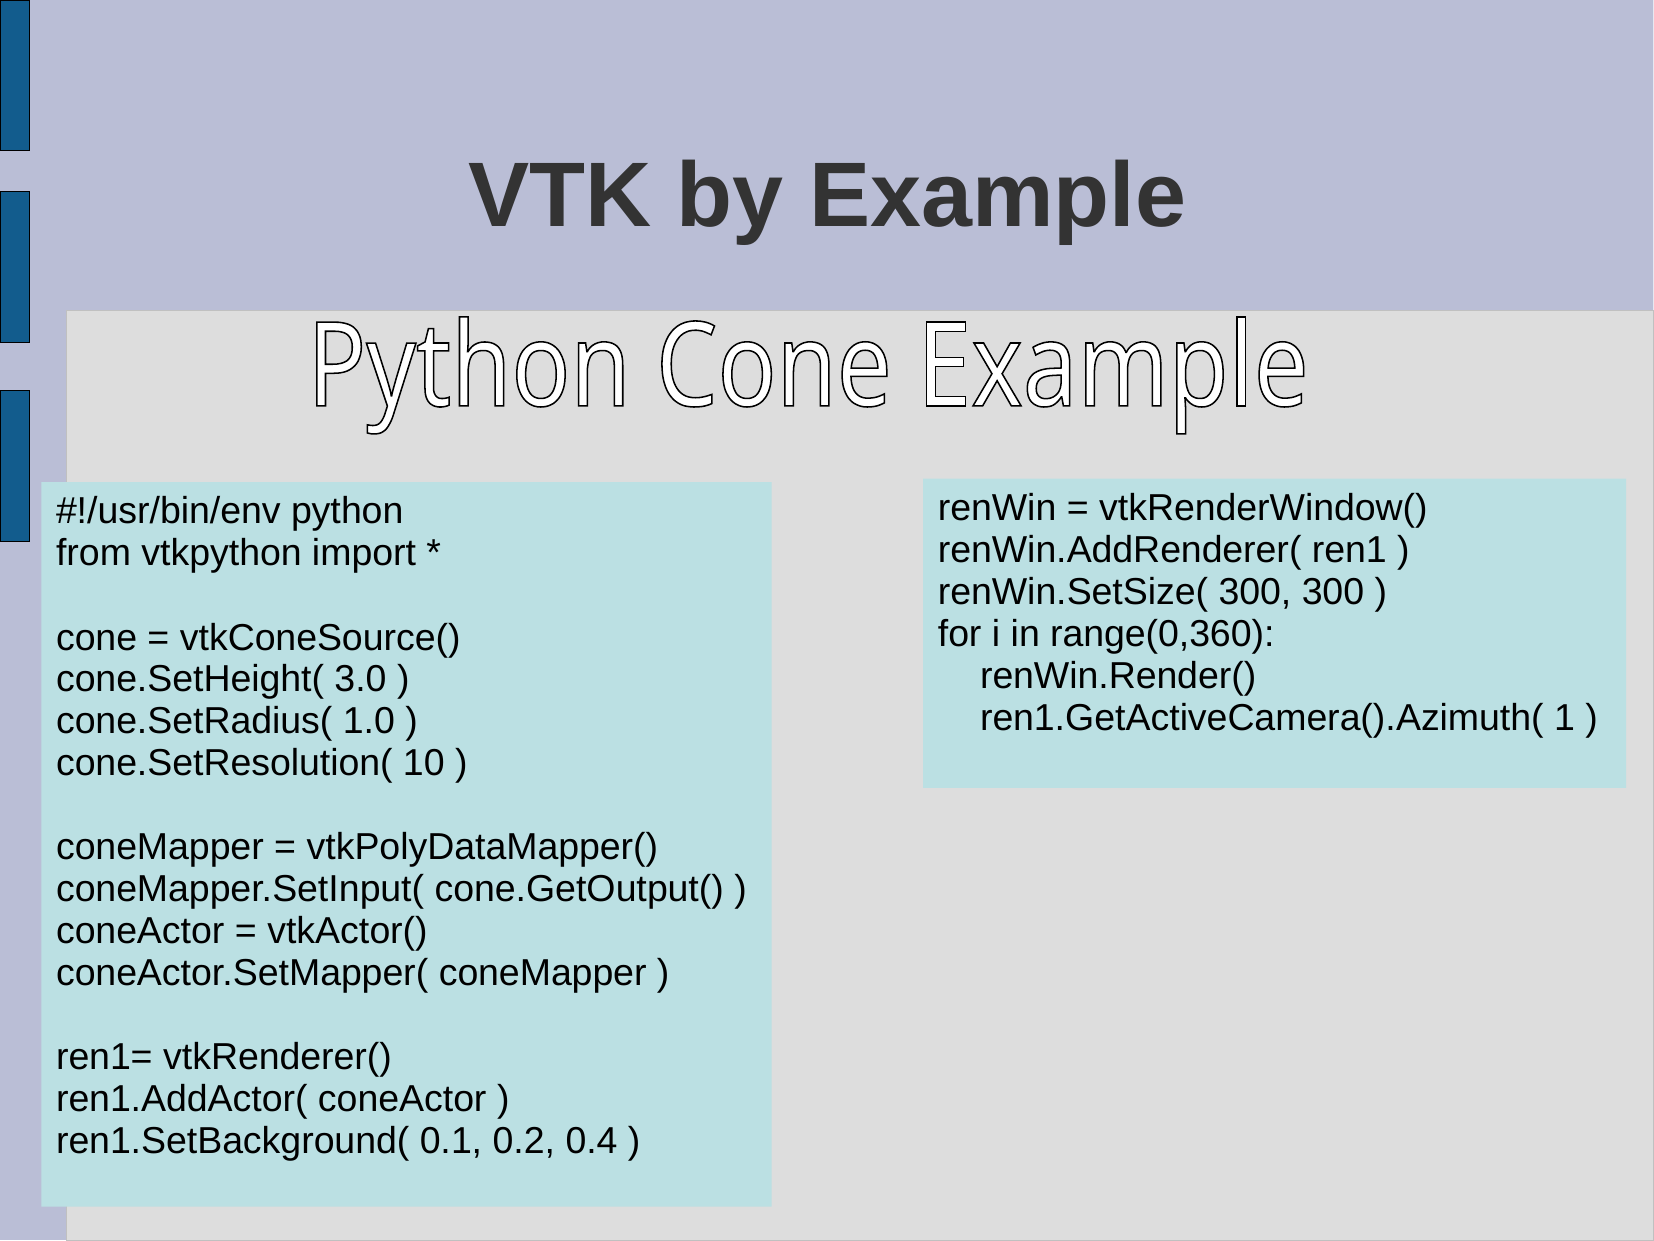

# VTK by Example
Python Cone Example
renWin = vtkRenderWindow()
renWin.AddRenderer( ren1 )
renWin.SetSize( 300, 300 )
for i in range(0,360):
 renWin.Render()
 ren1.GetActiveCamera().Azimuth( 1 )
#!/usr/bin/env python
from vtkpython import *
cone = vtkConeSource()
cone.SetHeight( 3.0 )
cone.SetRadius( 1.0 )
cone.SetResolution( 10 )
coneMapper = vtkPolyDataMapper()
coneMapper.SetInput( cone.GetOutput() )
coneActor = vtkActor()
coneActor.SetMapper( coneMapper )
ren1= vtkRenderer()
ren1.AddActor( coneActor )
ren1.SetBackground( 0.1, 0.2, 0.4 )